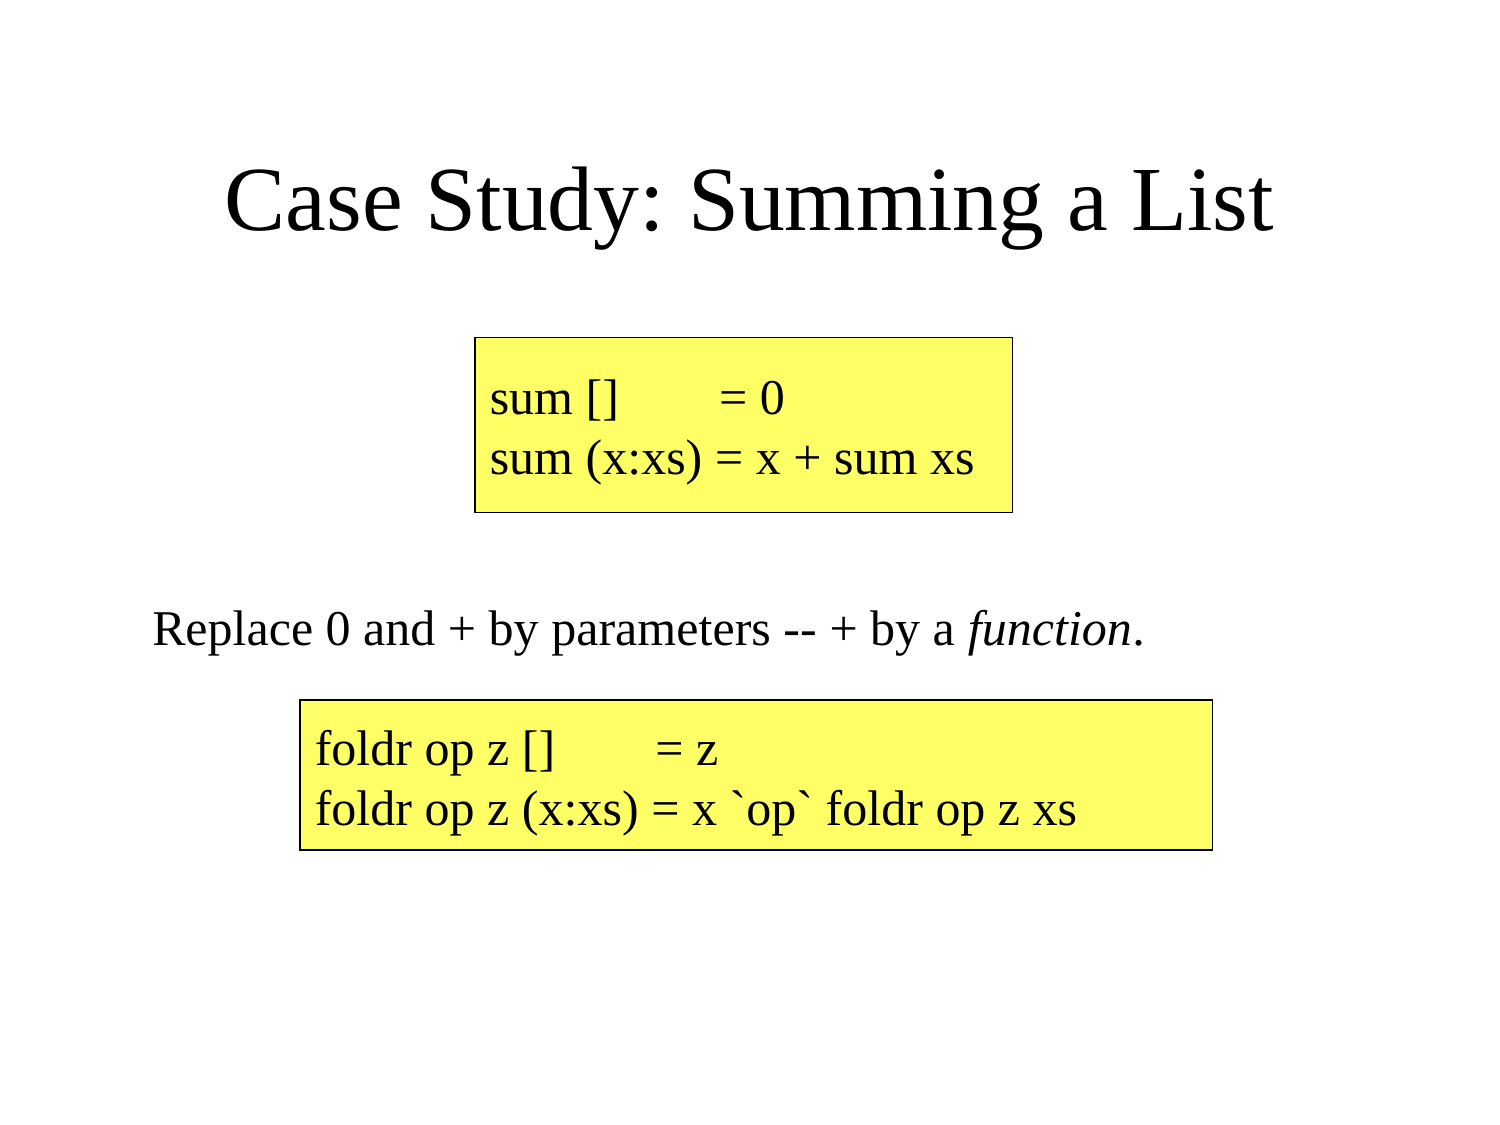

# Case Study: Summing a List
sum [] = 0
sum (x:xs) = x + sum xs
Replace 0 and + by parameters -- + by a function.
foldr op z [] = z
foldr op z (x:xs) = x `op` foldr op z xs